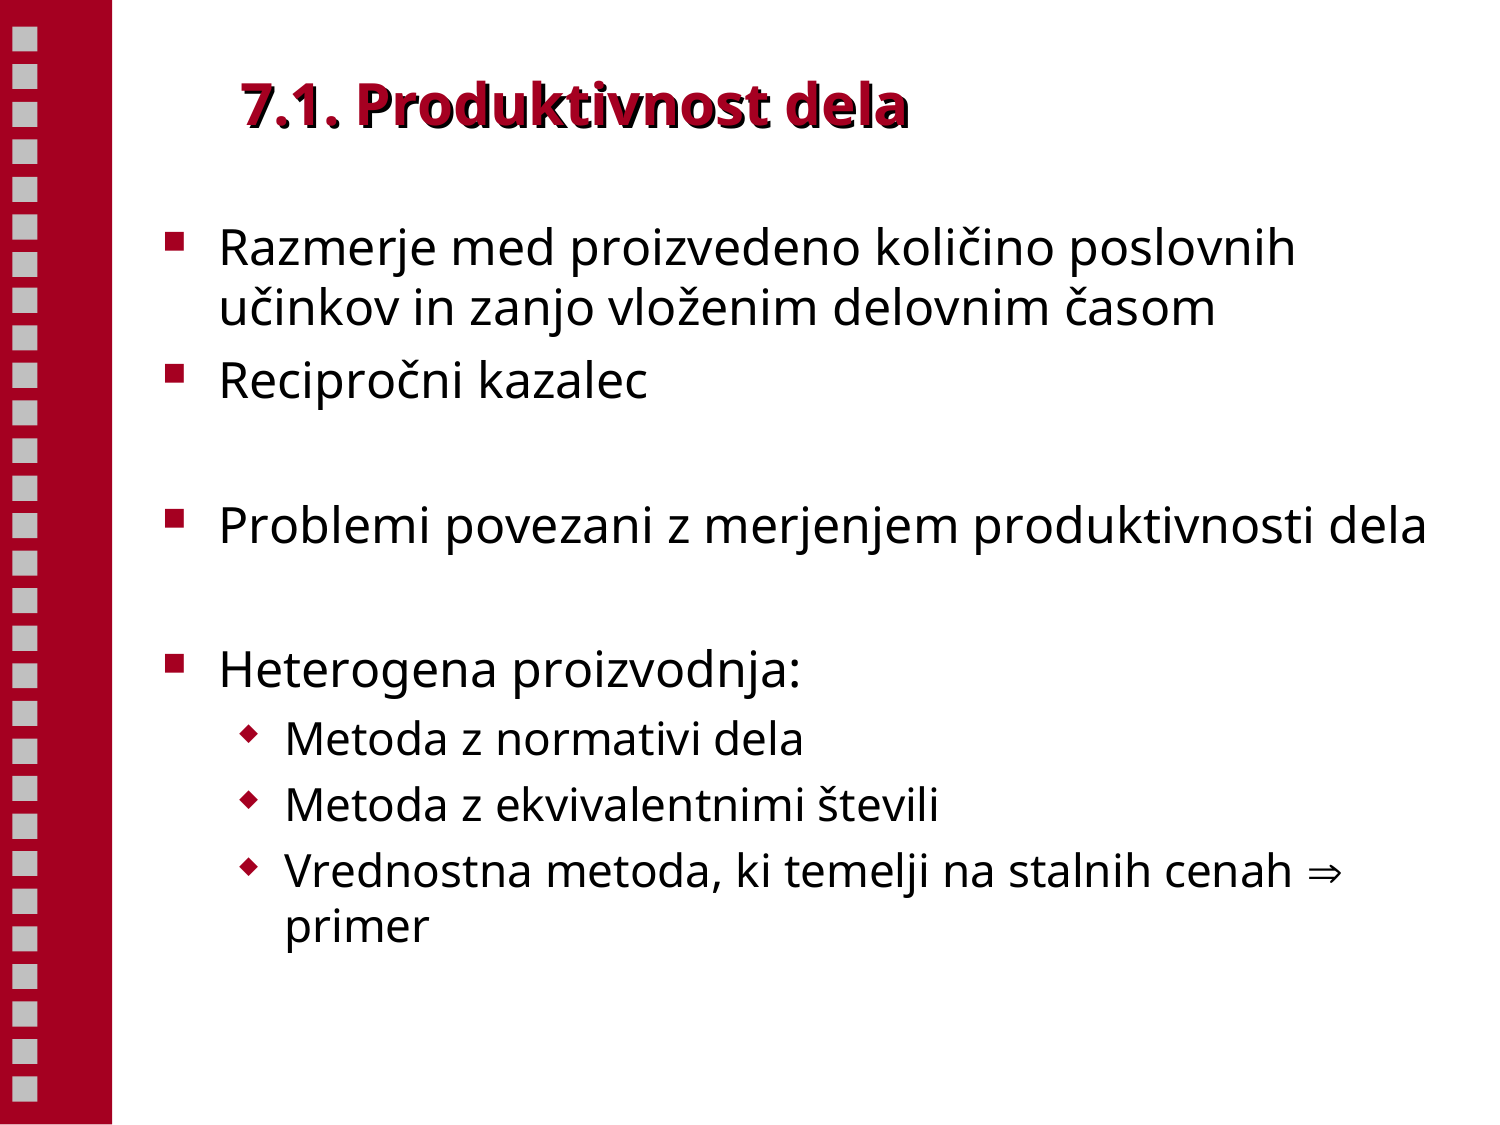

# 7.1. Produktivnost dela
Razmerje med proizvedeno količino poslovnih učinkov in zanjo vloženim delovnim časom
Recipročni kazalec
Problemi povezani z merjenjem produktivnosti dela
Heterogena proizvodnja:
Metoda z normativi dela
Metoda z ekvivalentnimi števili
Vrednostna metoda, ki temelji na stalnih cenah  primer